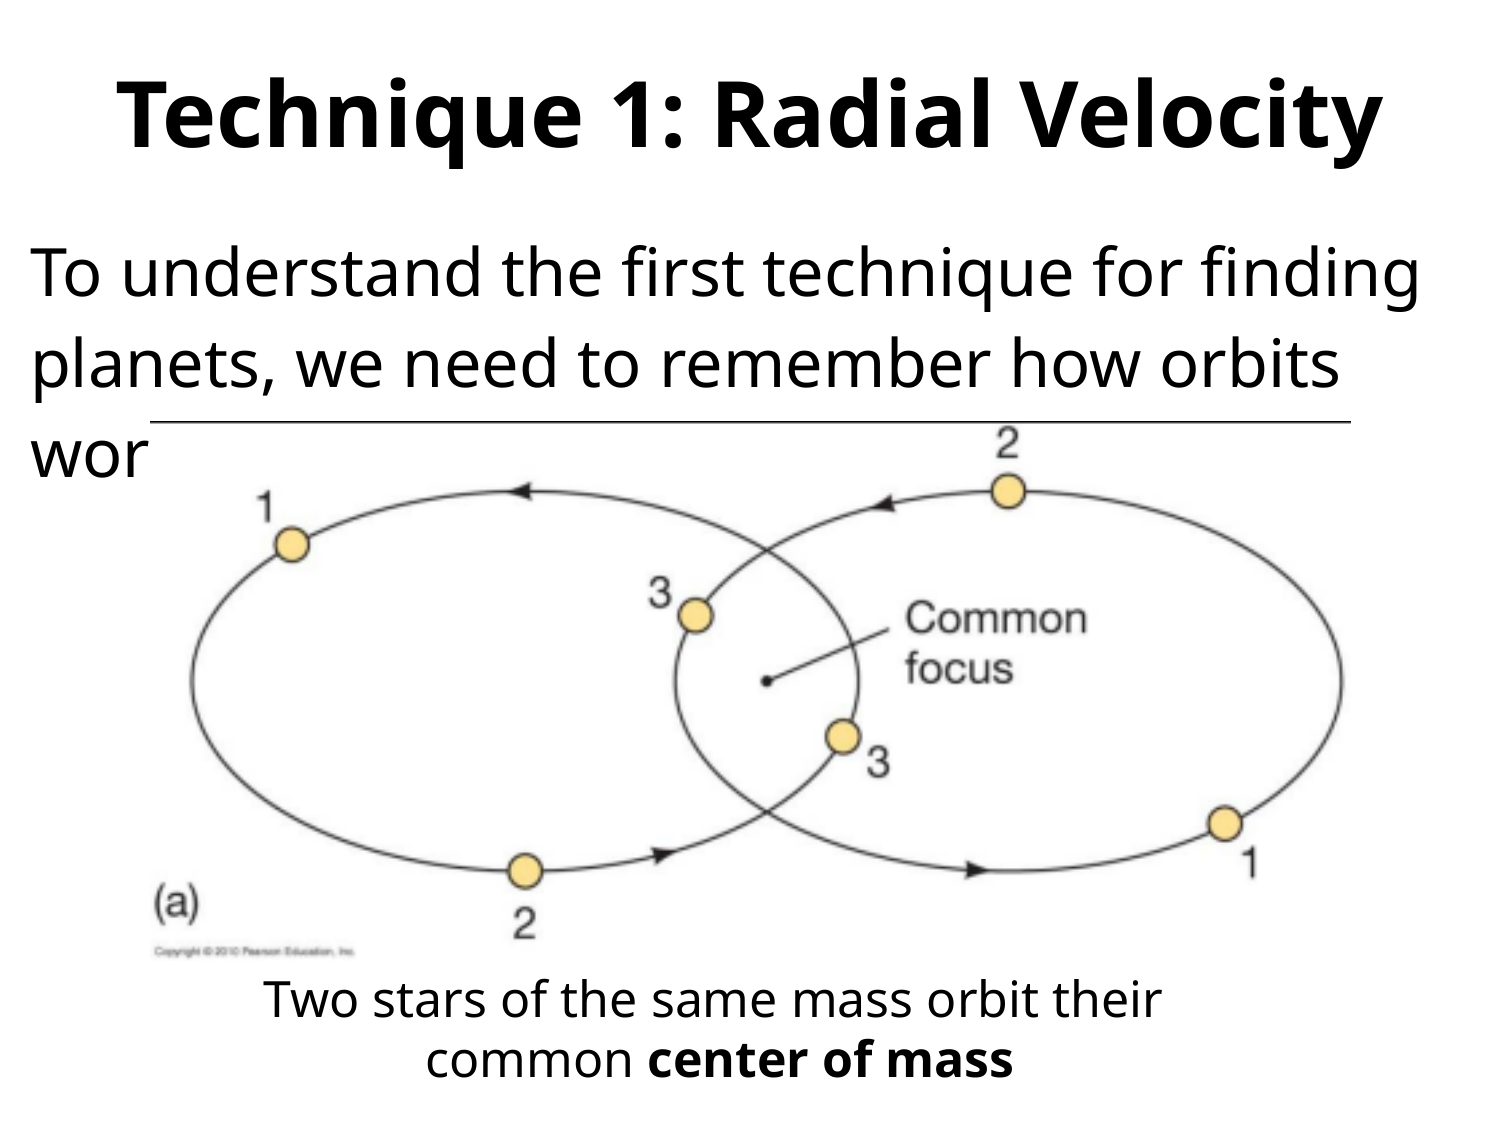

Technique 1: Radial Velocity
# To understand the first technique for finding planets, we need to remember how orbits work
Two stars of the same mass orbit their
common center of mass